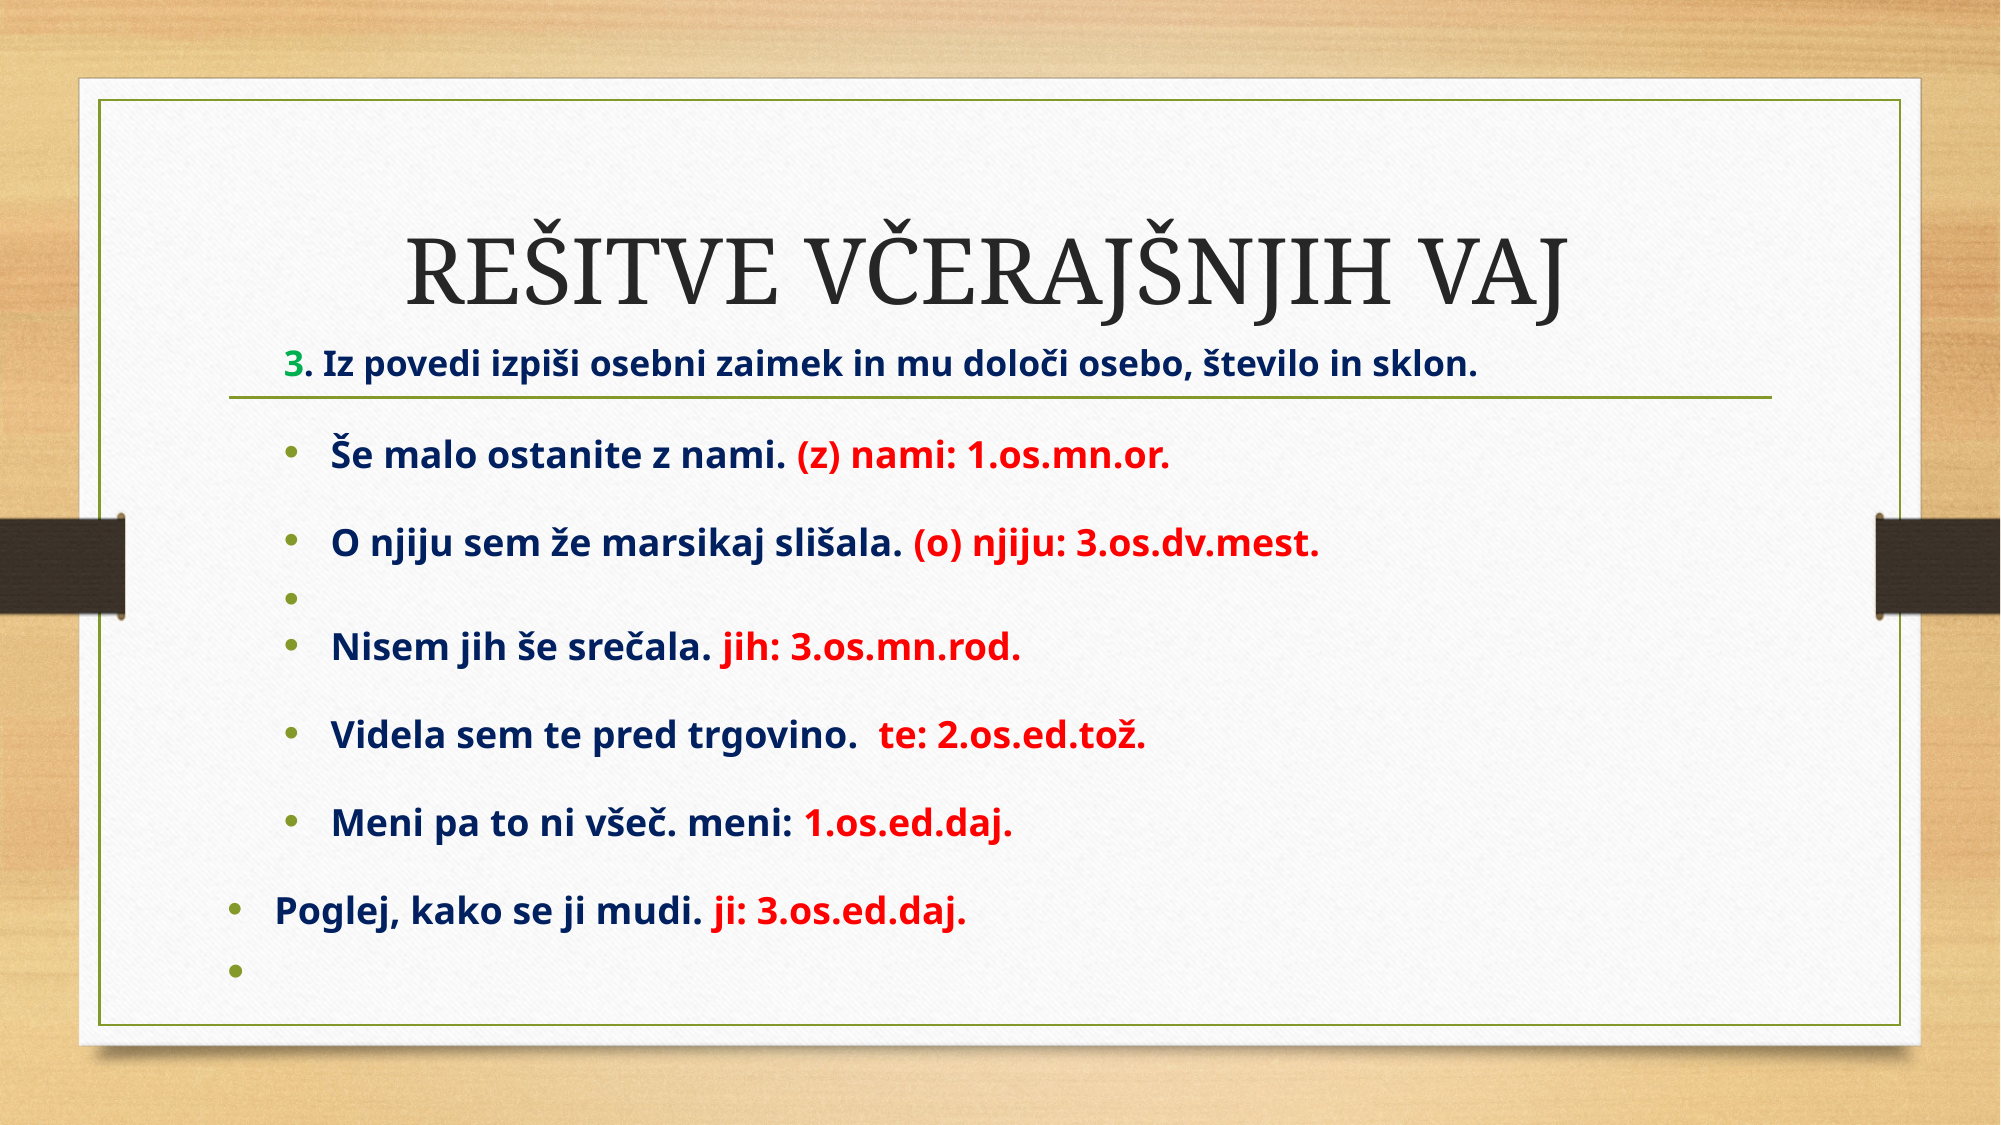

# REŠITVE VČERAJŠNJIH VAJ
3. Iz povedi izpiši osebni zaimek in mu določi osebo, število in sklon.
Še malo ostanite z nami. (z) nami: 1.os.mn.or.
O njiju sem že marsikaj slišala. (o) njiju: 3.os.dv.mest.
Nisem jih še srečala. jih: 3.os.mn.rod.
Videla sem te pred trgovino. te: 2.os.ed.tož.
Meni pa to ni všeč. meni: 1.os.ed.daj.
Poglej, kako se ji mudi. ji: 3.os.ed.daj.